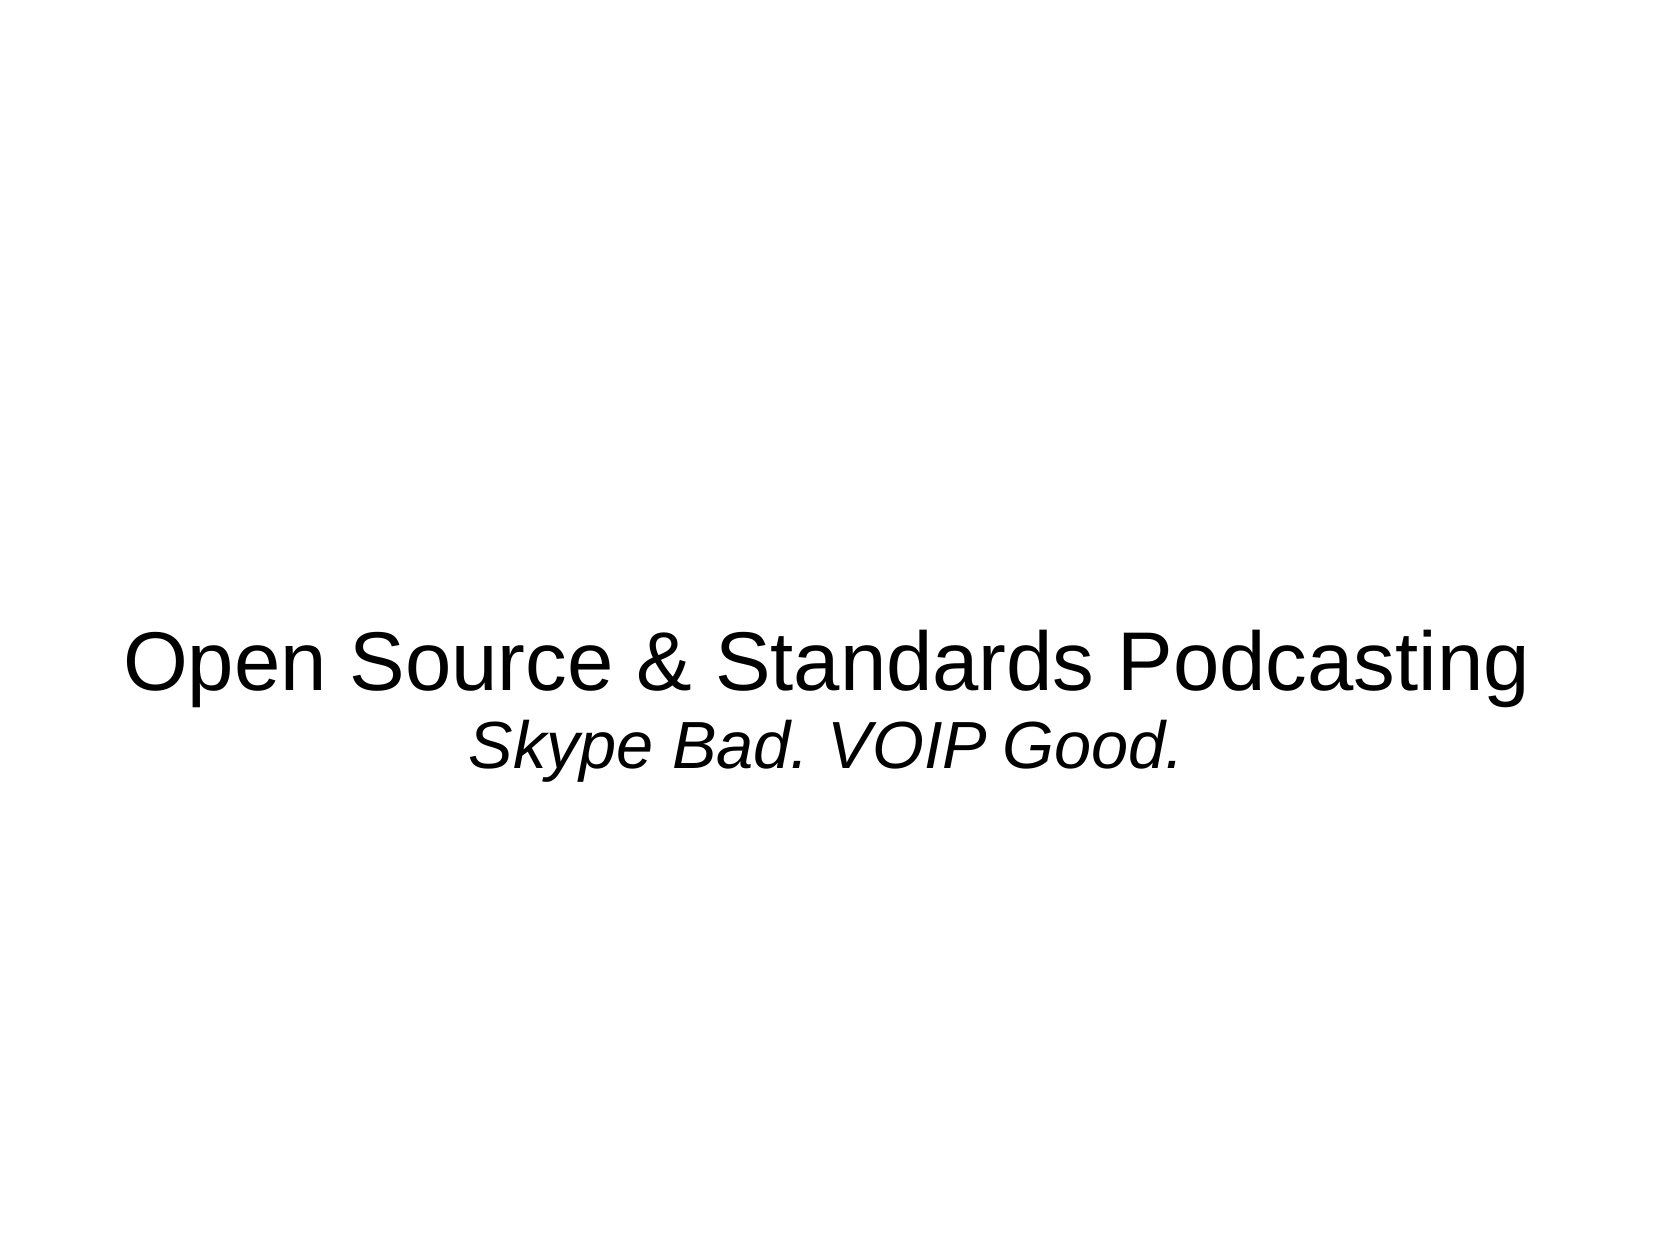

# Open Source & Standards Podcasting
Skype Bad. VOIP Good.